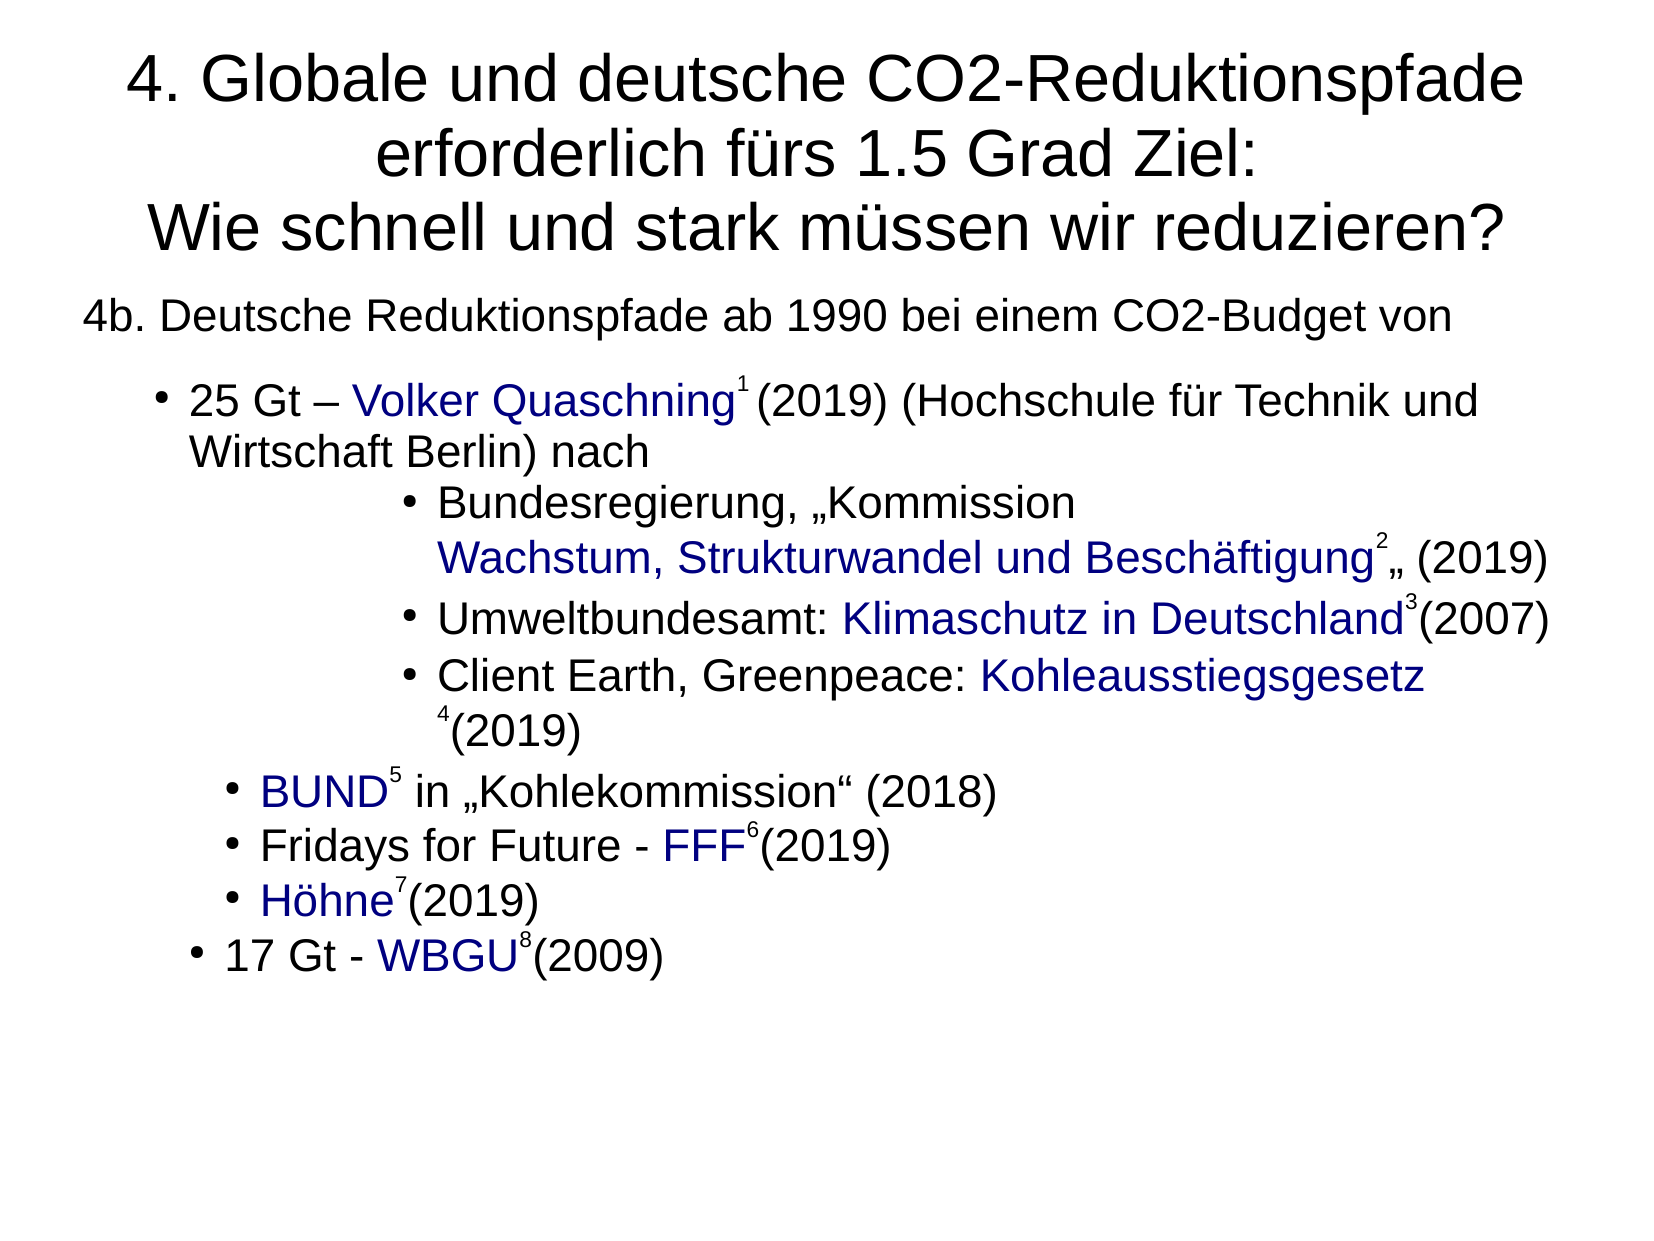

# 4. Globale und deutsche CO2-Reduktionspfade erforderlich fürs 1.5 Grad Ziel: Wie schnell und stark müssen wir reduzieren?
4b. Deutsche Reduktionspfade ab 1990 bei einem CO2-Budget von
25 Gt – Volker Quaschning1 (2019) (Hochschule für Technik und Wirtschaft Berlin) nach
Bundesregierung, „Kommission Wachstum, Strukturwandel und Beschäftigung2„ (2019)
Umweltbundesamt: Klimaschutz in Deutschland3(2007)
Client Earth, Greenpeace: Kohleausstiegsgesetz4(2019)
BUND5 in „Kohlekommission“ (2018)
Fridays for Future - FFF6(2019)
Höhne7(2019)
17 Gt - WBGU8(2009)